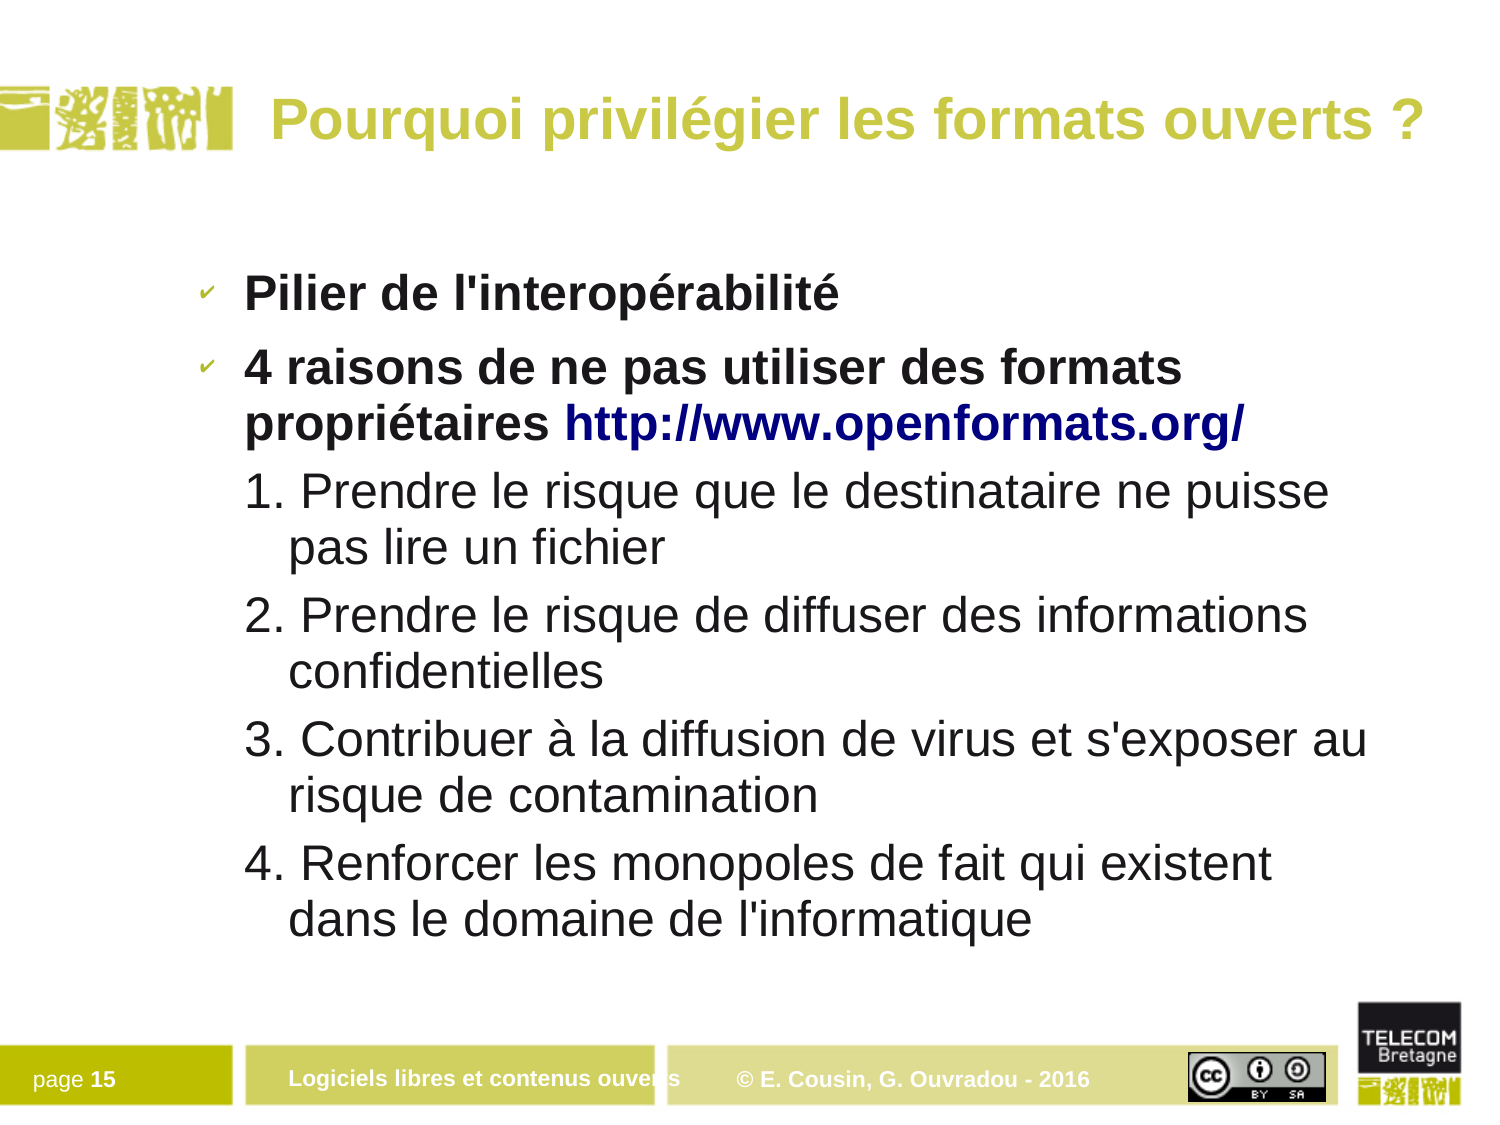

# Pourquoi privilégier les formats ouverts ?
Pilier de l'interopérabilité
4 raisons de ne pas utiliser des formats propriétaires http://www.openformats.org/
1. Prendre le risque que le destinataire ne puisse pas lire un fichier
2. Prendre le risque de diffuser des informations confidentielles
3. Contribuer à la diffusion de virus et s'exposer au risque de contamination
4. Renforcer les monopoles de fait qui existent dans le domaine de l'informatique
15
© E. Cousin, G. Ouvradou - 2016